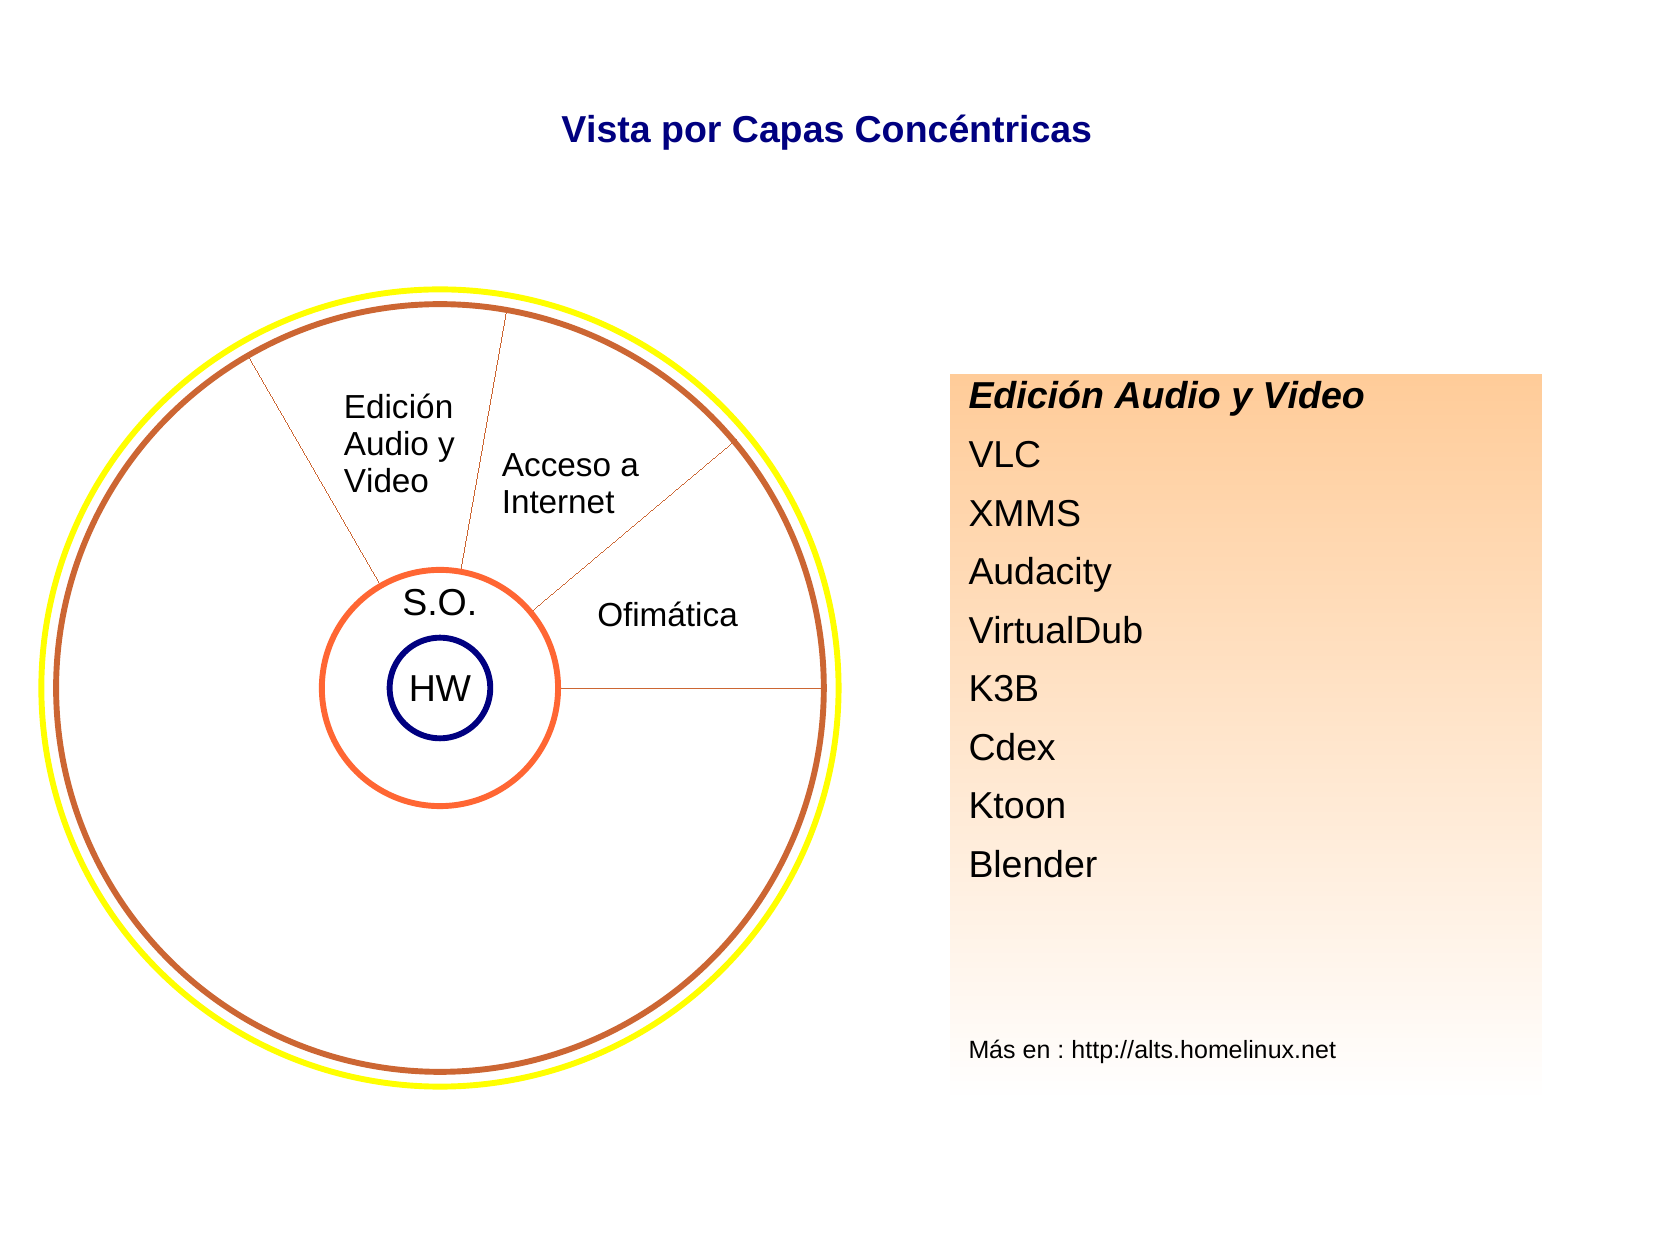

Vista por Capas Concéntricas
# Edición Audio y Video
VLC
XMMS
Audacity
VirtualDub
K3B
Cdex
Ktoon
Blender
Más en : http://alts.homelinux.net
Edición
Audio y
Video
Acceso a
Internet
S.O.
Ofimática
HW